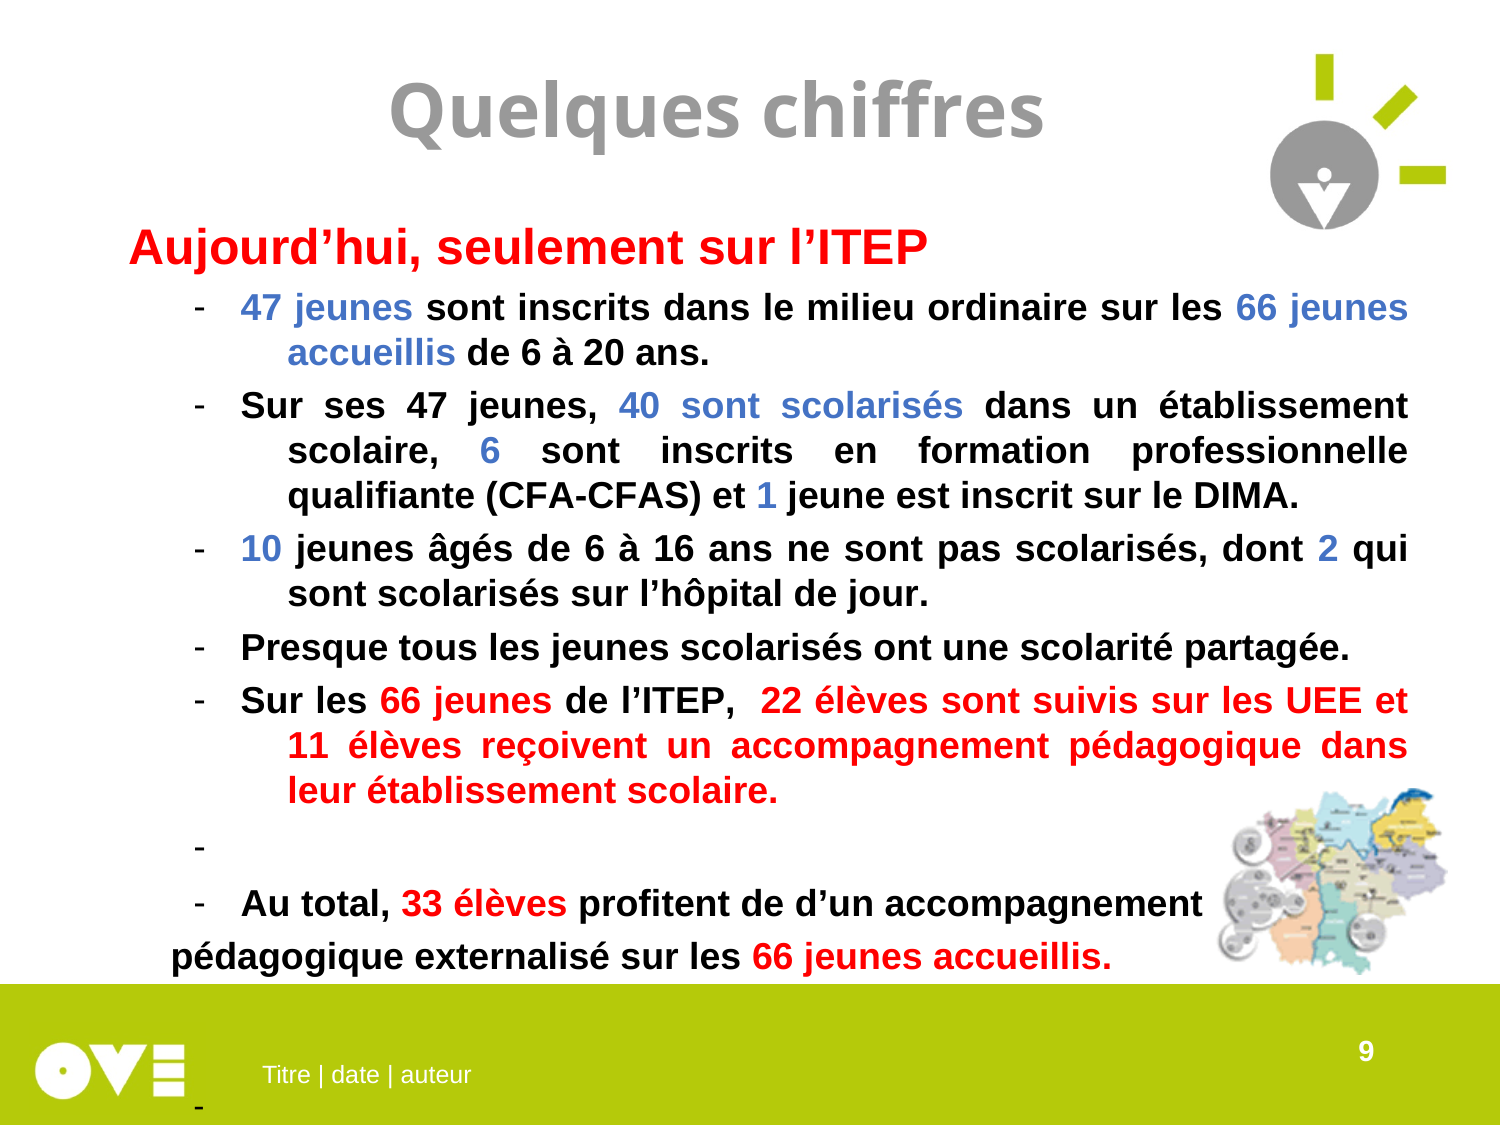

Quelques chiffres
Aujourd’hui, seulement sur l’ITEP
47 jeunes sont inscrits dans le milieu ordinaire sur les 66 jeunes accueillis de 6 à 20 ans.
Sur ses 47 jeunes, 40 sont scolarisés dans un établissement scolaire, 6 sont inscrits en formation professionnelle qualifiante (CFA-CFAS) et 1 jeune est inscrit sur le DIMA.
10 jeunes âgés de 6 à 16 ans ne sont pas scolarisés, dont 2 qui sont scolarisés sur l’hôpital de jour.
Presque tous les jeunes scolarisés ont une scolarité partagée.
Sur les 66 jeunes de l’ITEP, 22 élèves sont suivis sur les UEE et 11 élèves reçoivent un accompagnement pédagogique dans leur établissement scolaire.
Au total, 33 élèves profitent de d’un accompagnement
 pédagogique externalisé sur les 66 jeunes accueillis.